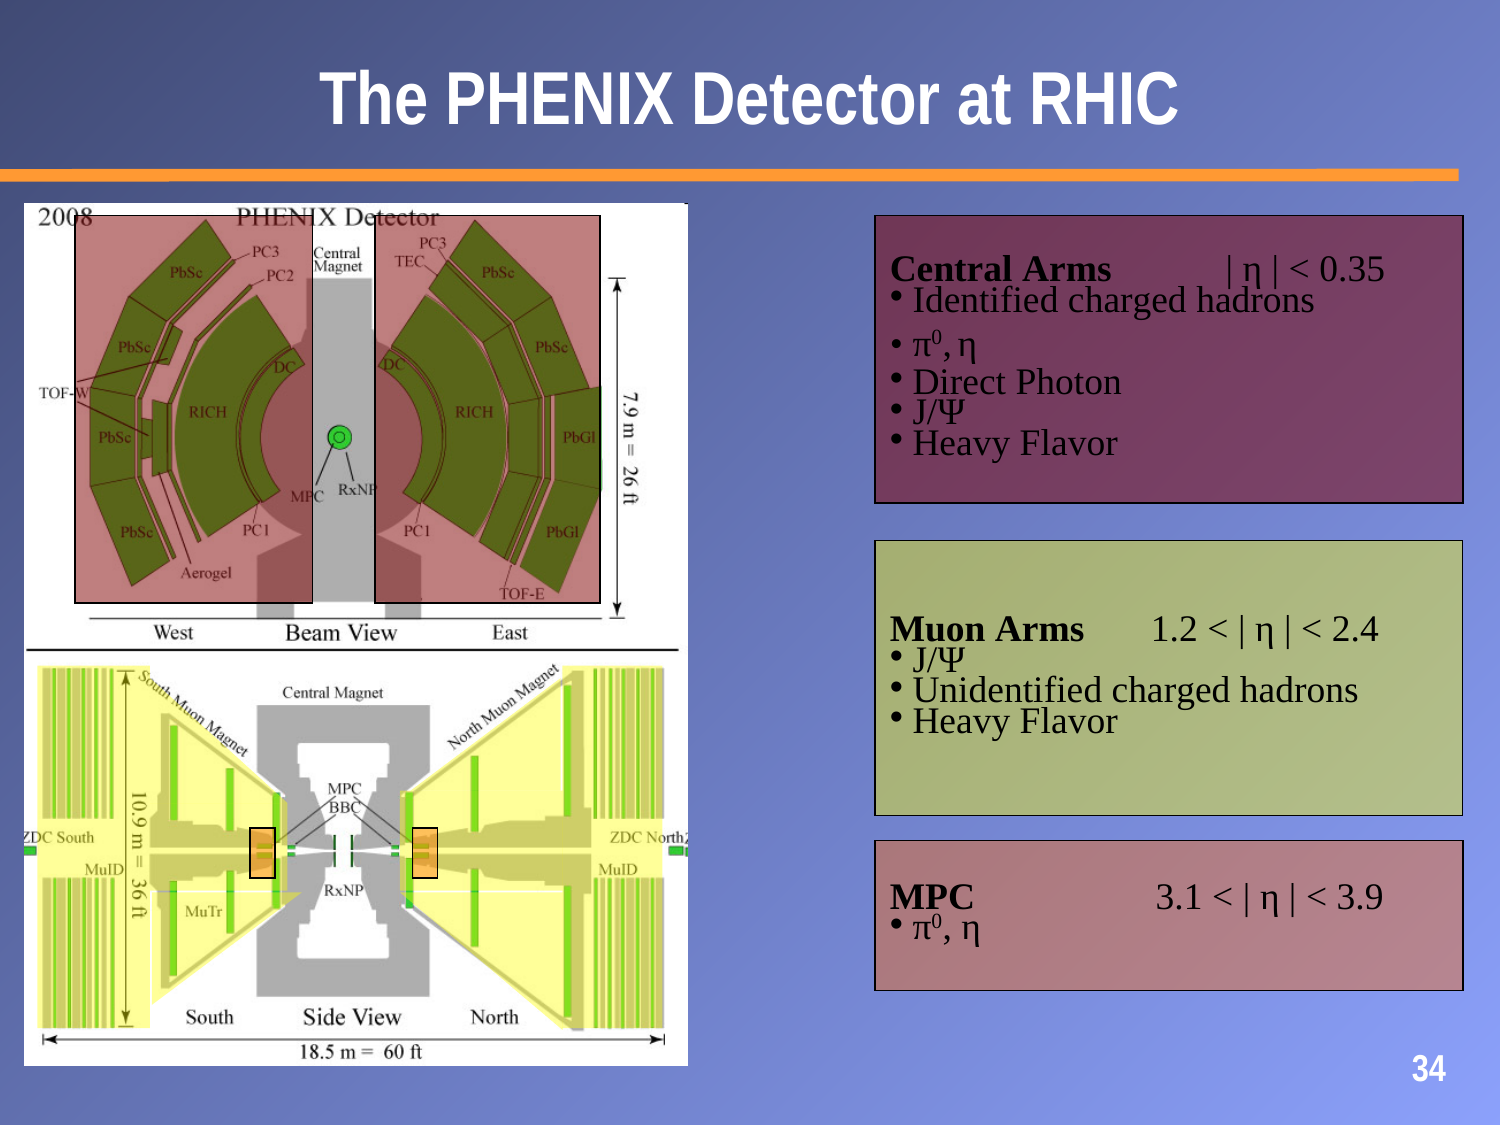

# The PHENIX Detector at RHIC
Central Arms | η | < 0.35
 Identified charged hadrons
 π0, η
 Direct Photon
 J/Ψ
 Heavy Flavor
Muon Arms 1.2 < | η | < 2.4
 J/Ψ
 Unidentified charged hadrons
 Heavy Flavor
MPC 3.1 < | η | < 3.9
 π0, η
34